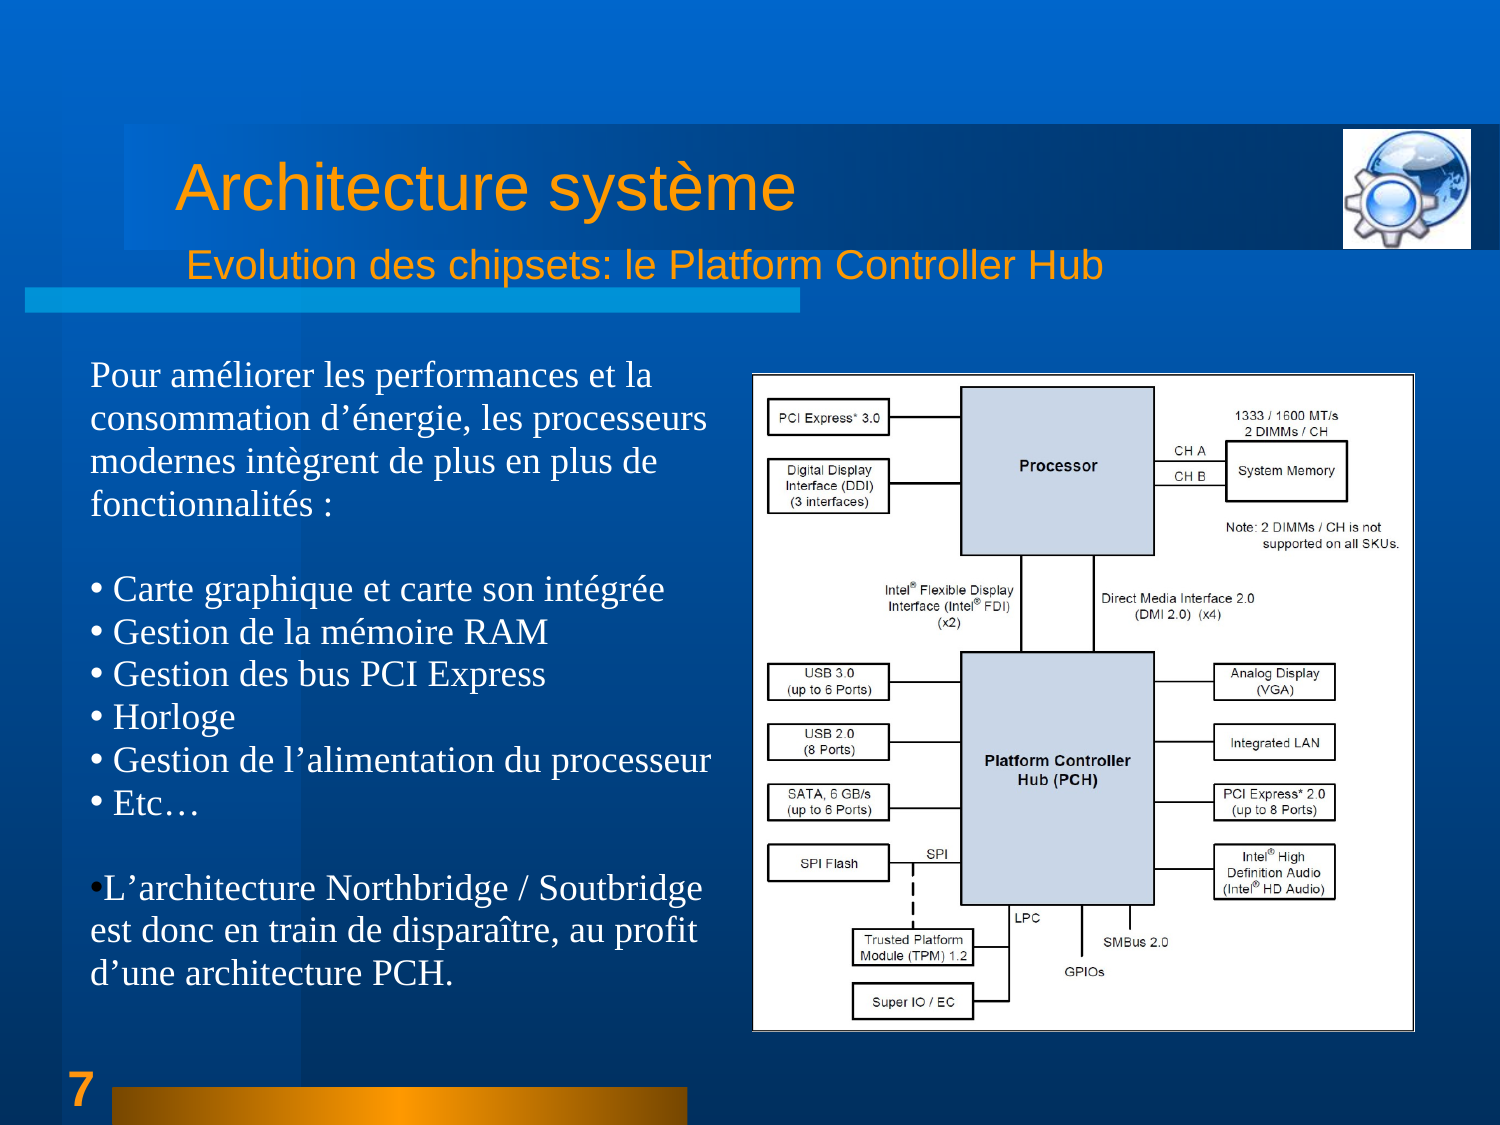

Architecture système
Evolution des chipsets: le Platform Controller Hub
Pour améliorer les performances et la consommation d’énergie, les processeurs modernes intègrent de plus en plus de fonctionnalités :
 Carte graphique et carte son intégrée
 Gestion de la mémoire RAM
 Gestion des bus PCI Express
 Horloge
 Gestion de l’alimentation du processeur
 Etc…
L’architecture Northbridge / Soutbridge est donc en train de disparaître, au profit d’une architecture PCH.